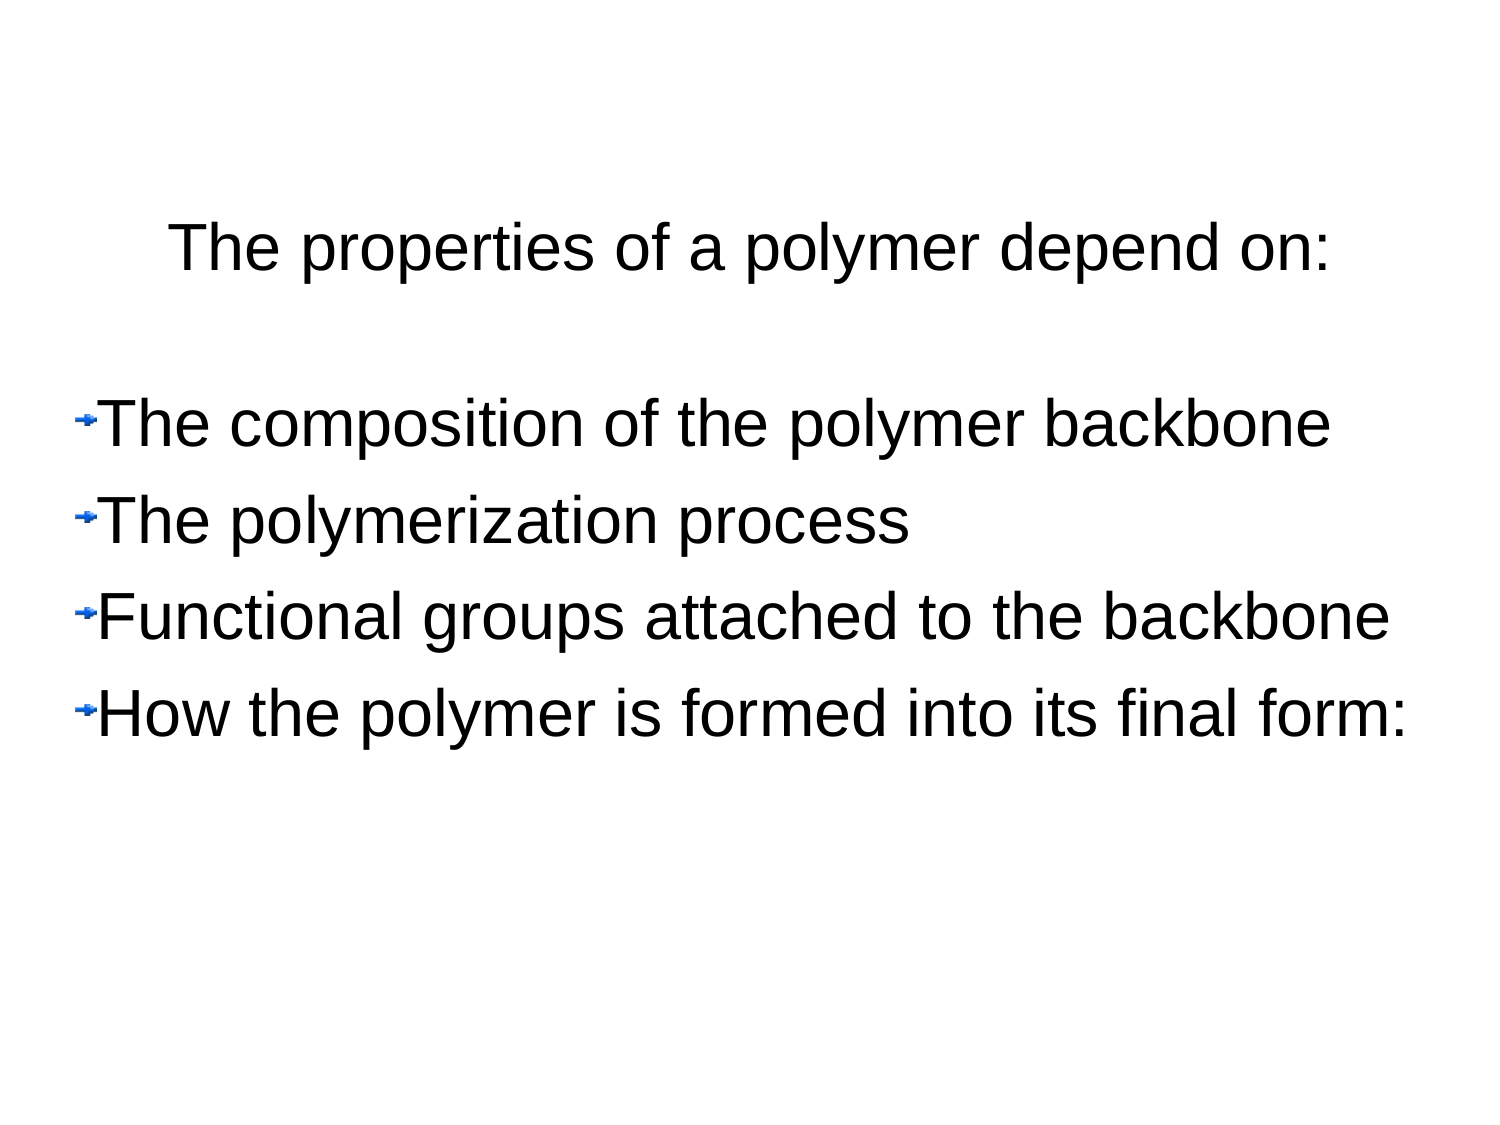

# The properties of a polymer depend on:
The composition of the polymer backbone
The polymerization process
Functional groups attached to the backbone
How the polymer is formed into its final form: